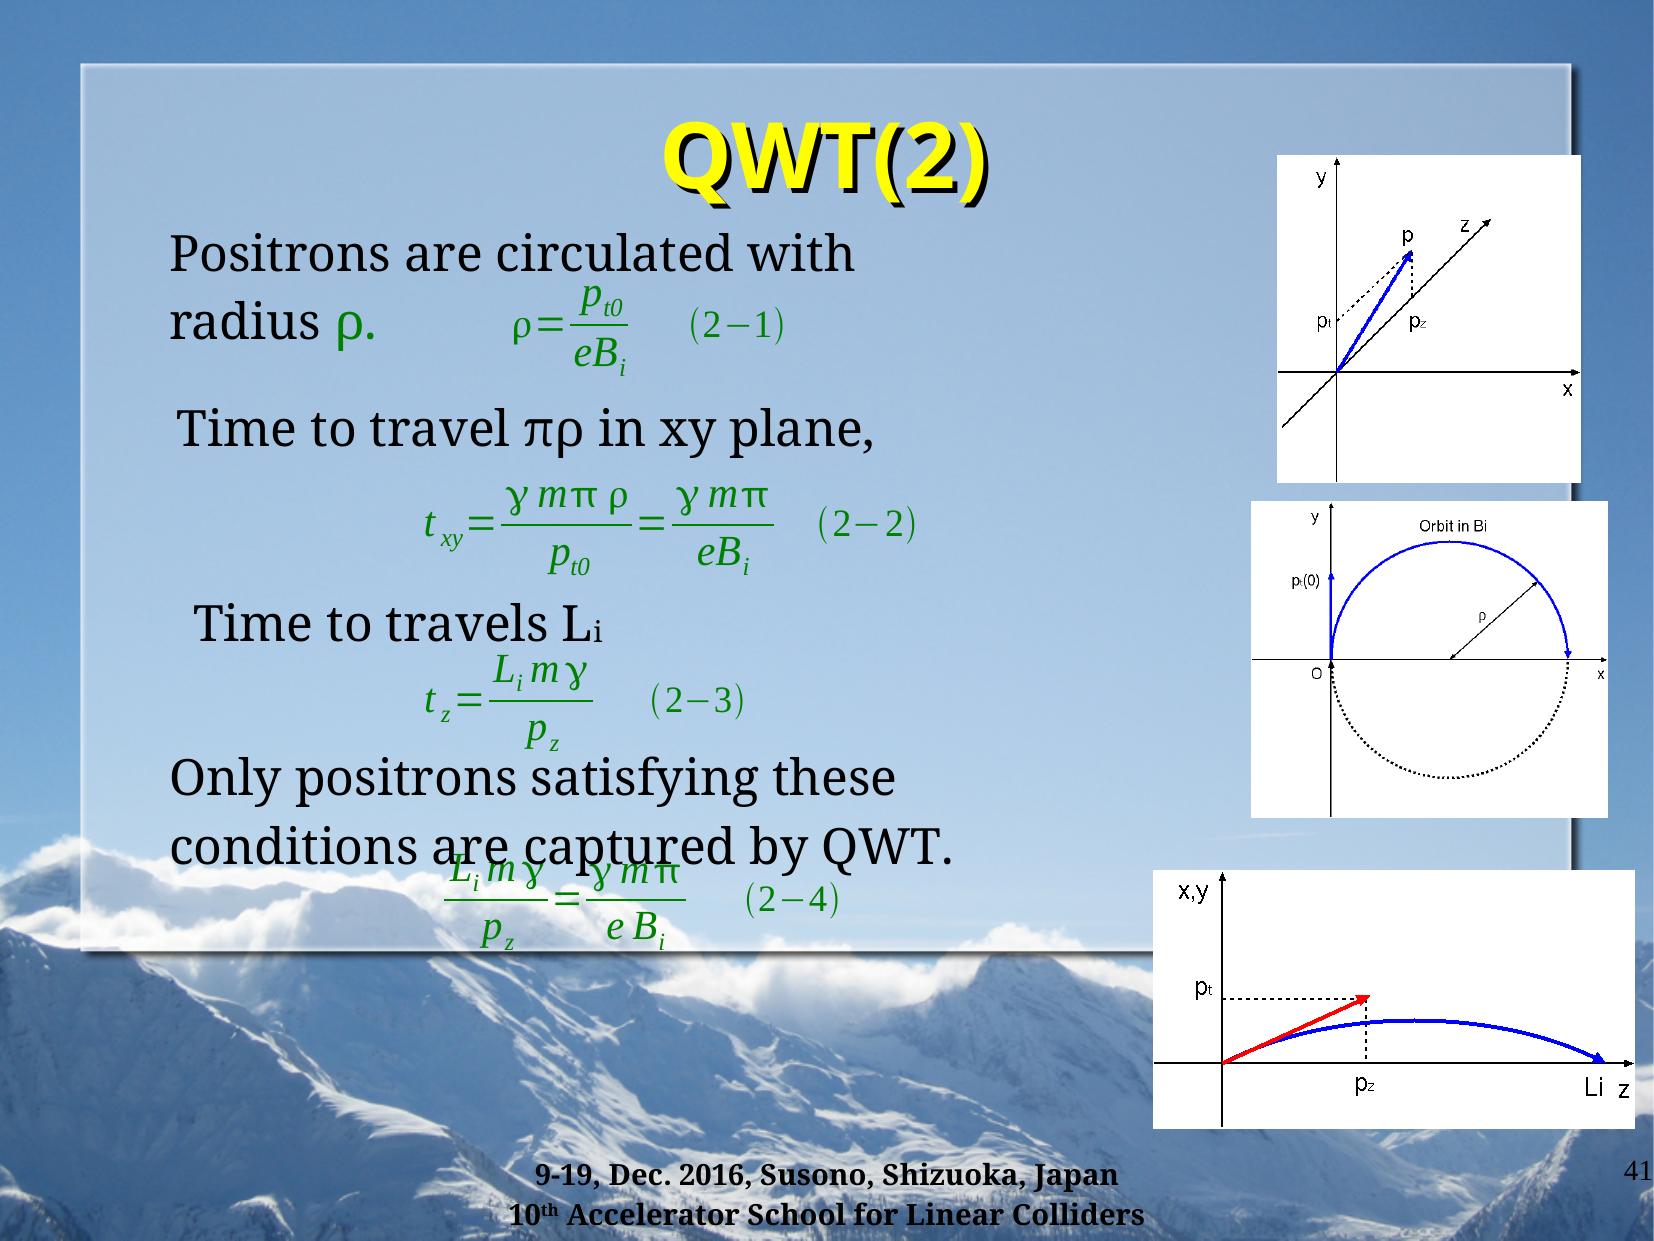

# QWT(2)
Positrons are circulated with radius ρ.
Time to travel πρ in xy plane,
Time to travels Li
Only positrons satisfying these conditions are captured by QWT.
41